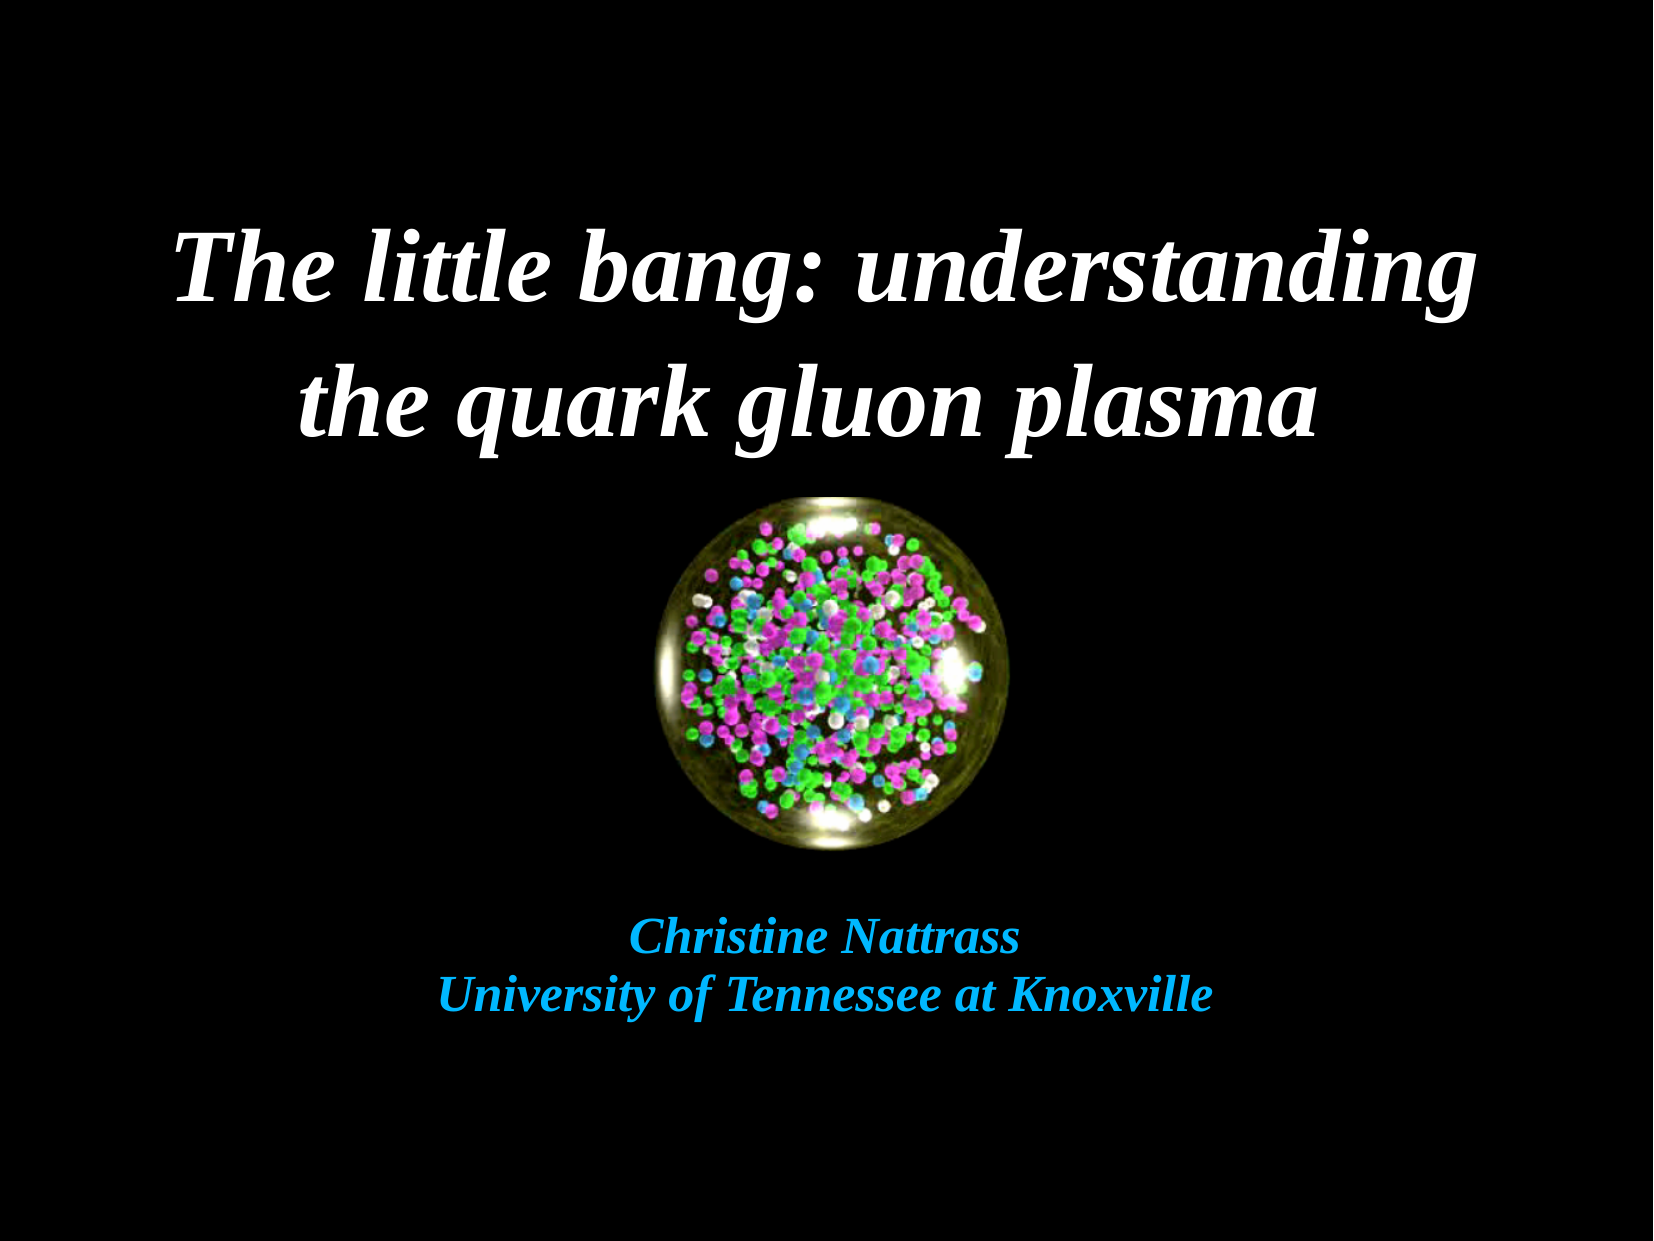

The little bang: understanding the quark gluon plasma
Christine Nattrass
University of Tennessee at Knoxville